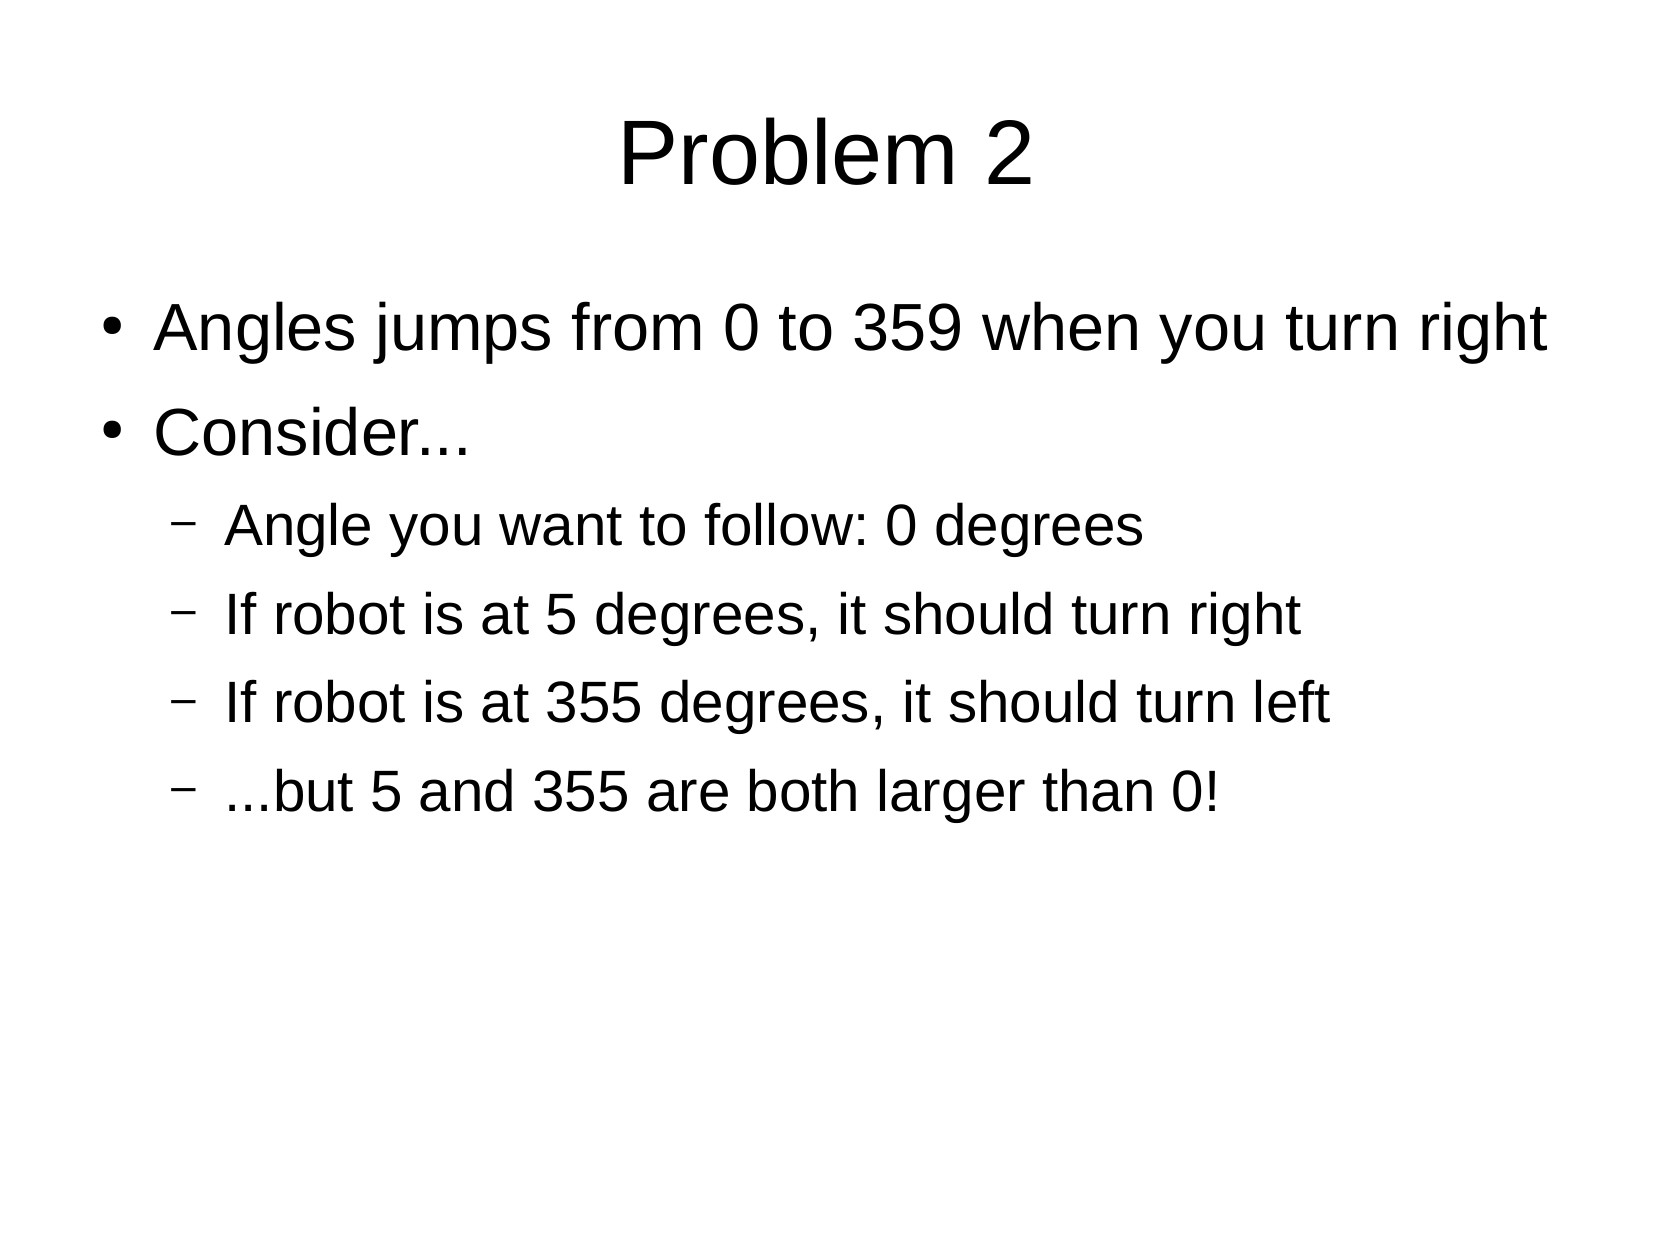

# Problem 2
Angles jumps from 0 to 359 when you turn right
Consider...
Angle you want to follow: 0 degrees
If robot is at 5 degrees, it should turn right
If robot is at 355 degrees, it should turn left
...but 5 and 355 are both larger than 0!